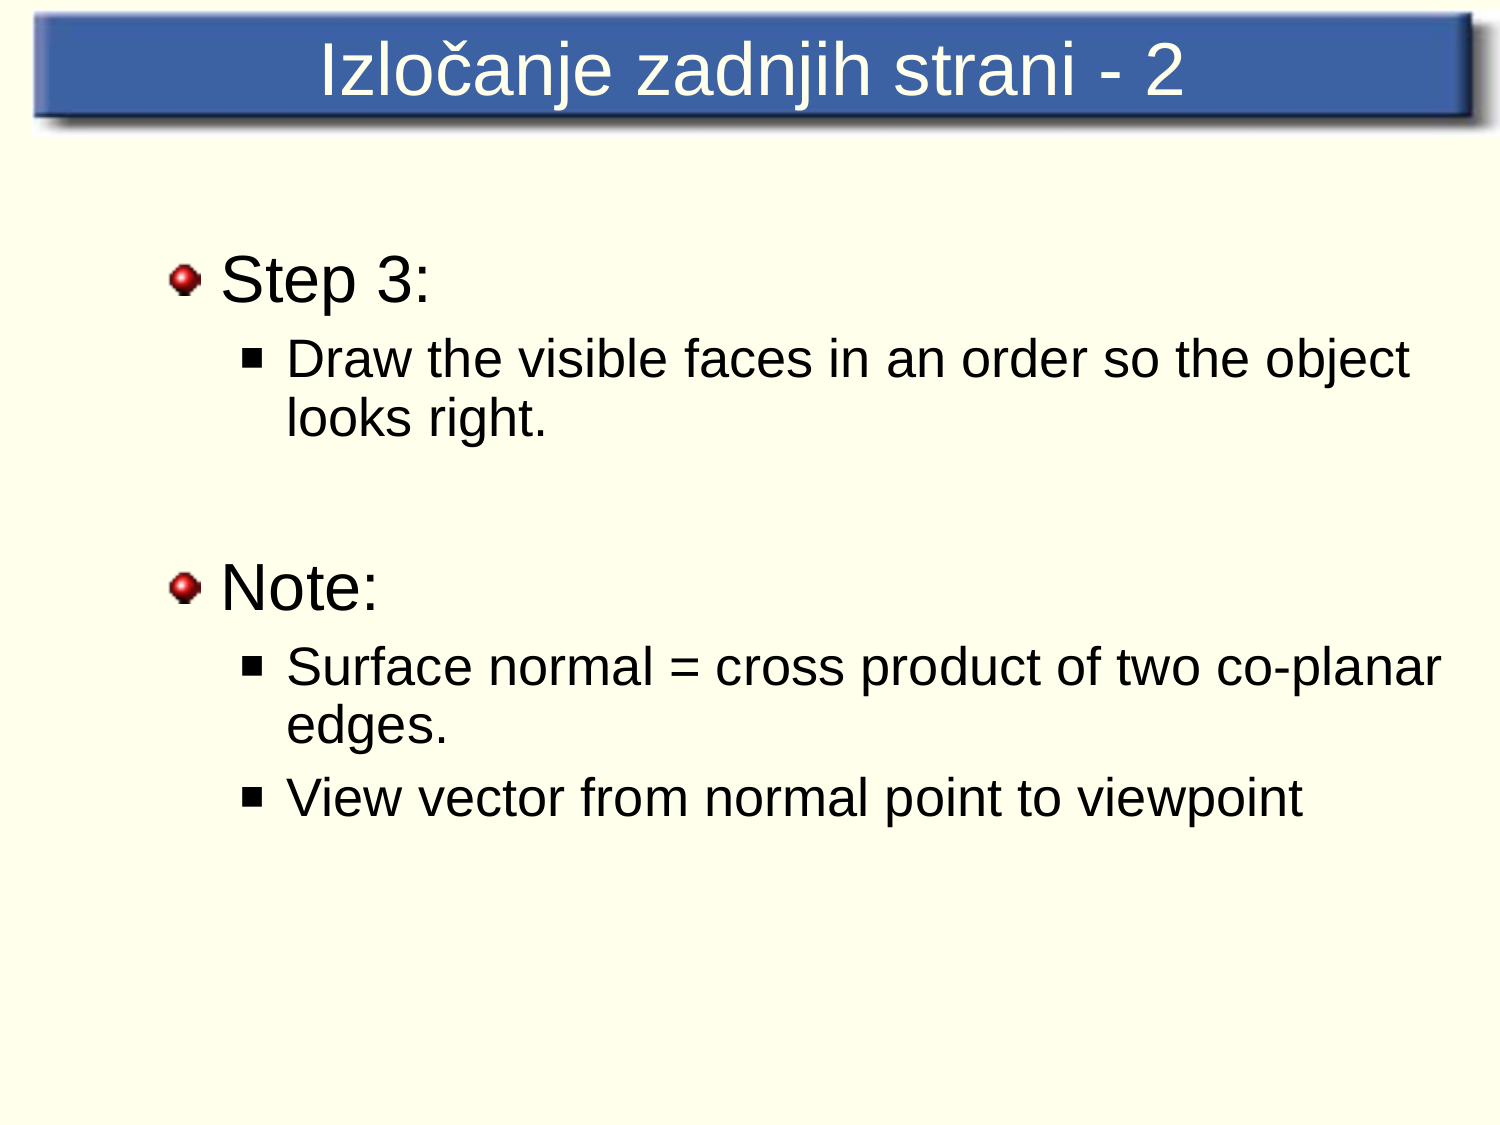

# Izločanje zadnjih strani - 2
Step 3:
Draw the visible faces in an order so the object looks right.
Note:
Surface normal = cross product of two co-planar edges.
View vector from normal point to viewpoint